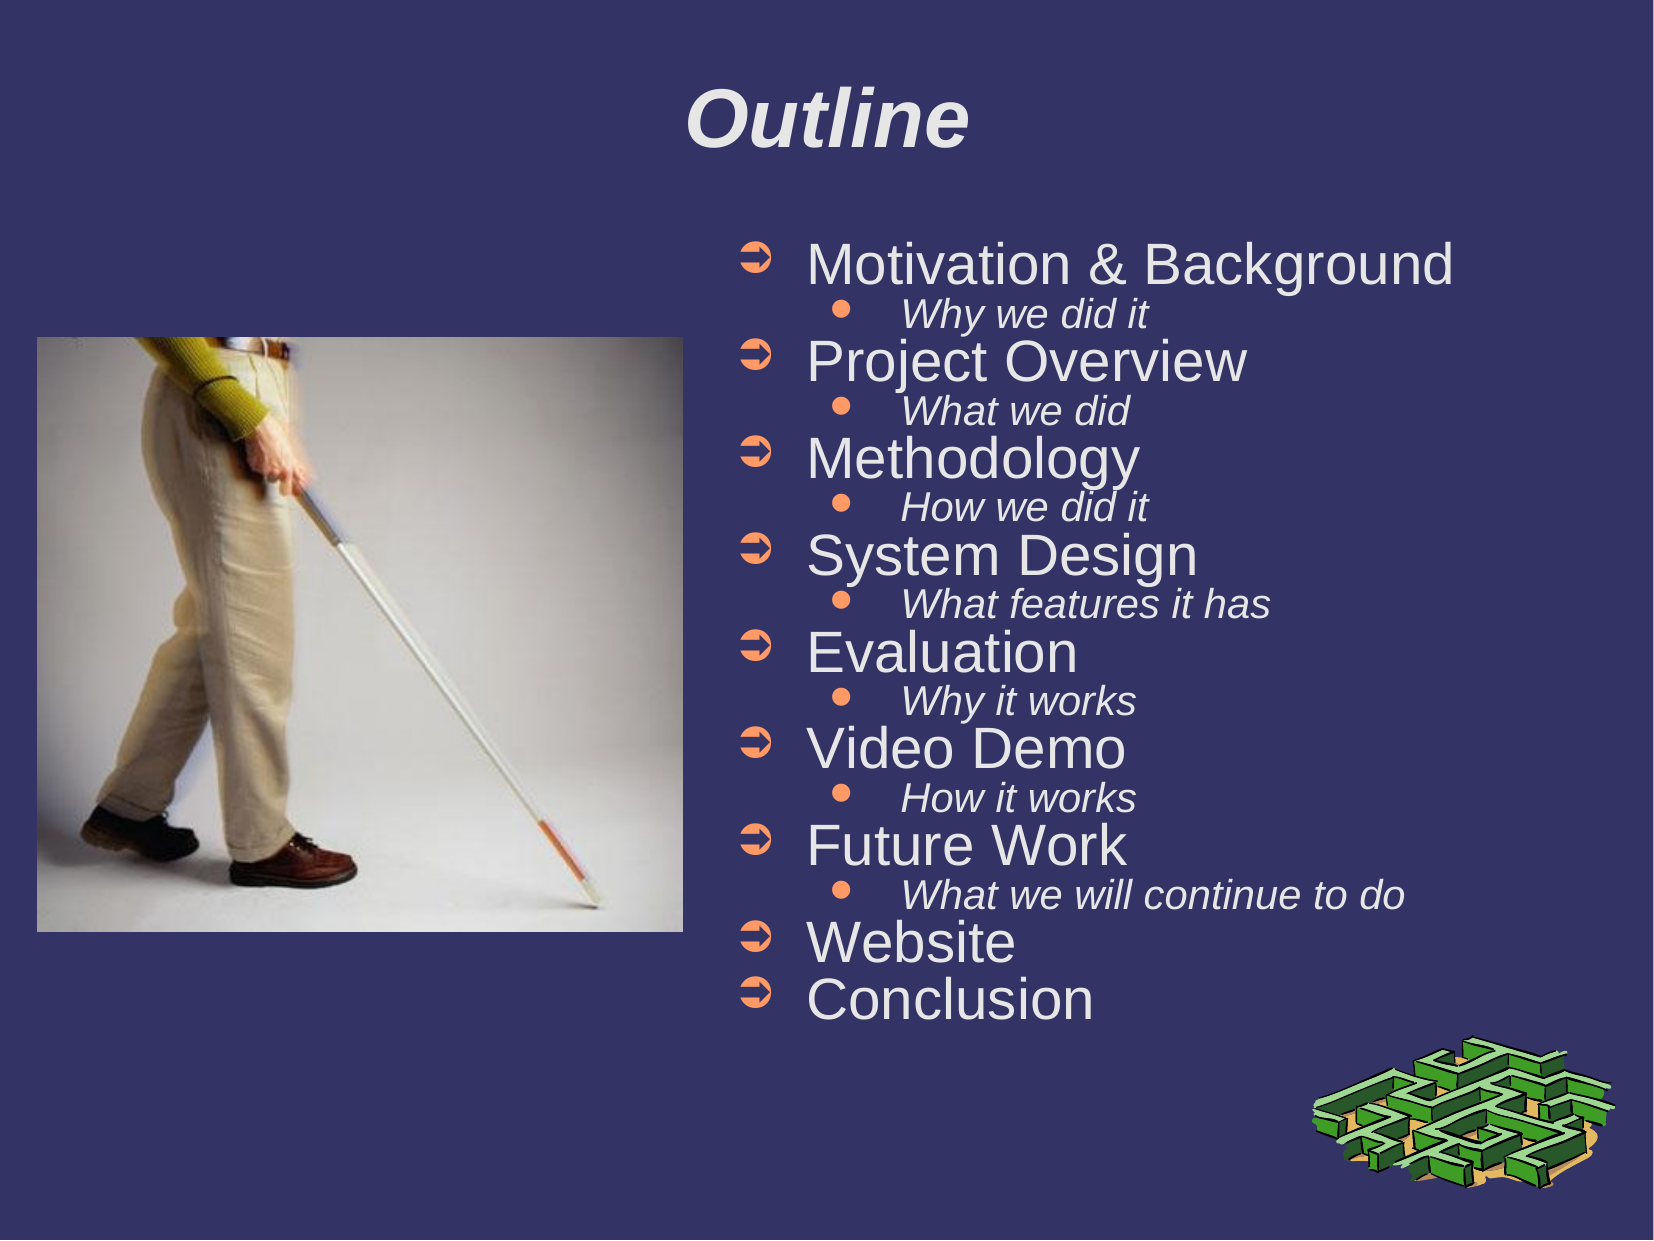

# Outline
Motivation & Background
Why we did it
Project Overview
What we did
Methodology
How we did it
System Design
What features it has
Evaluation
Why it works
Video Demo
How it works
Future Work
What we will continue to do
Website
Conclusion